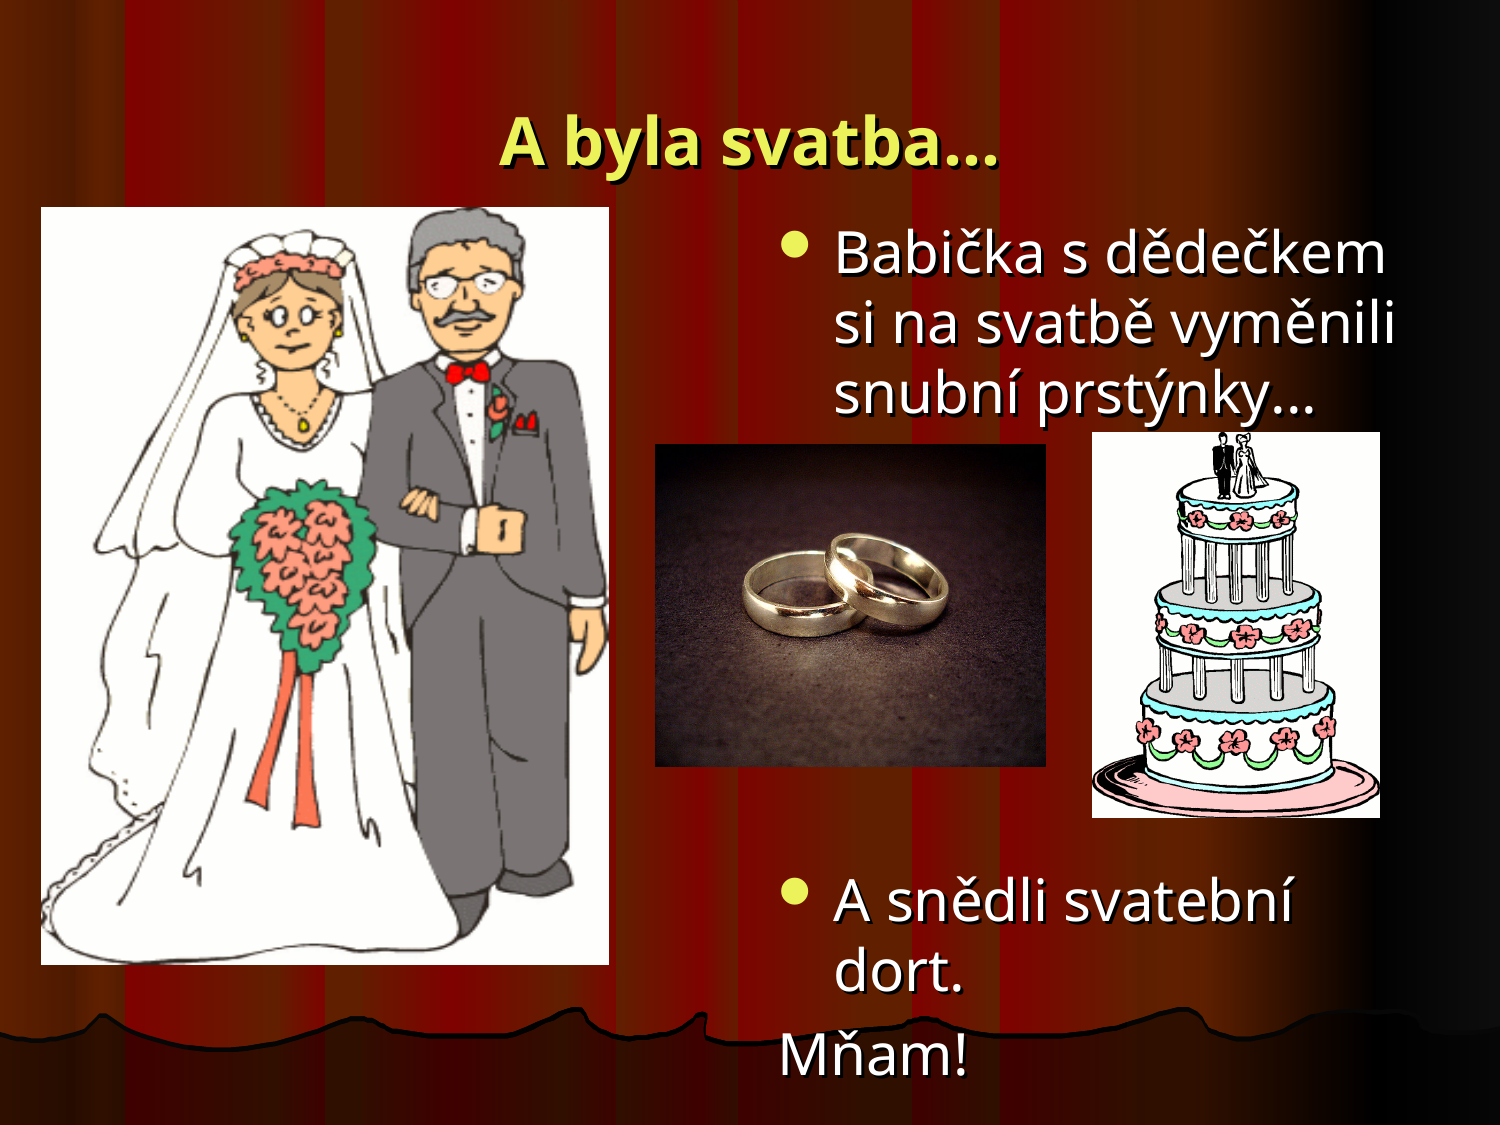

# A byla svatba...
Babička s dědečkem si na svatbě vyměnili snubní prstýnky...
A snědli svatební dort.
Mňam!